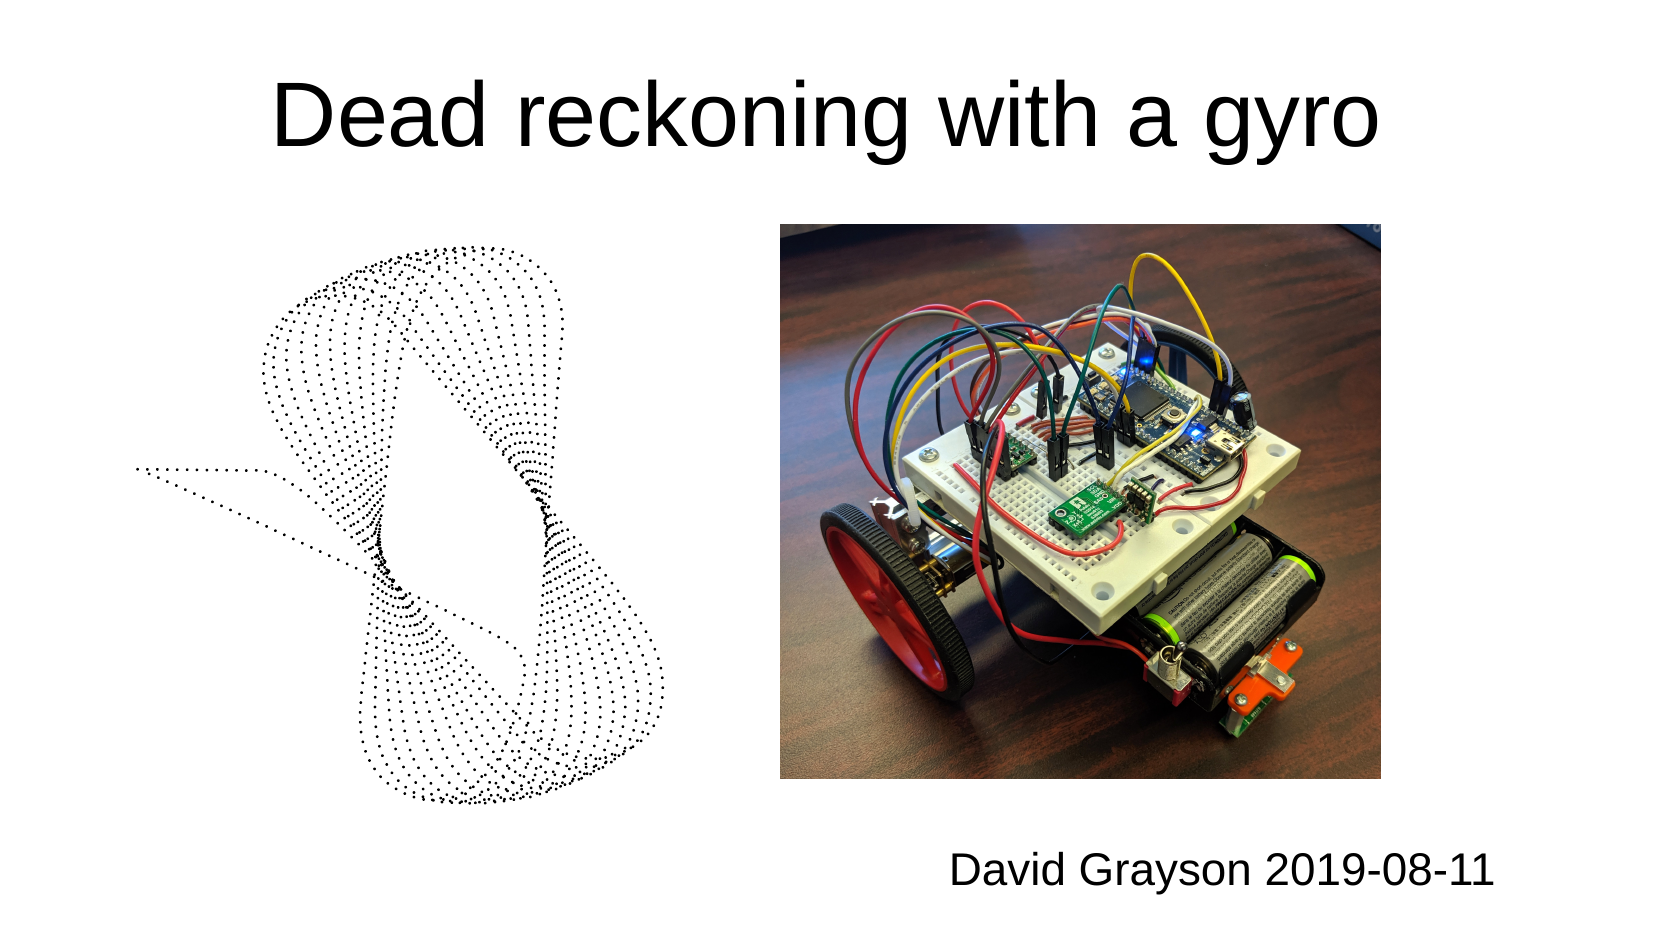

Dead reckoning with a gyro
# David Grayson 2019-08-11